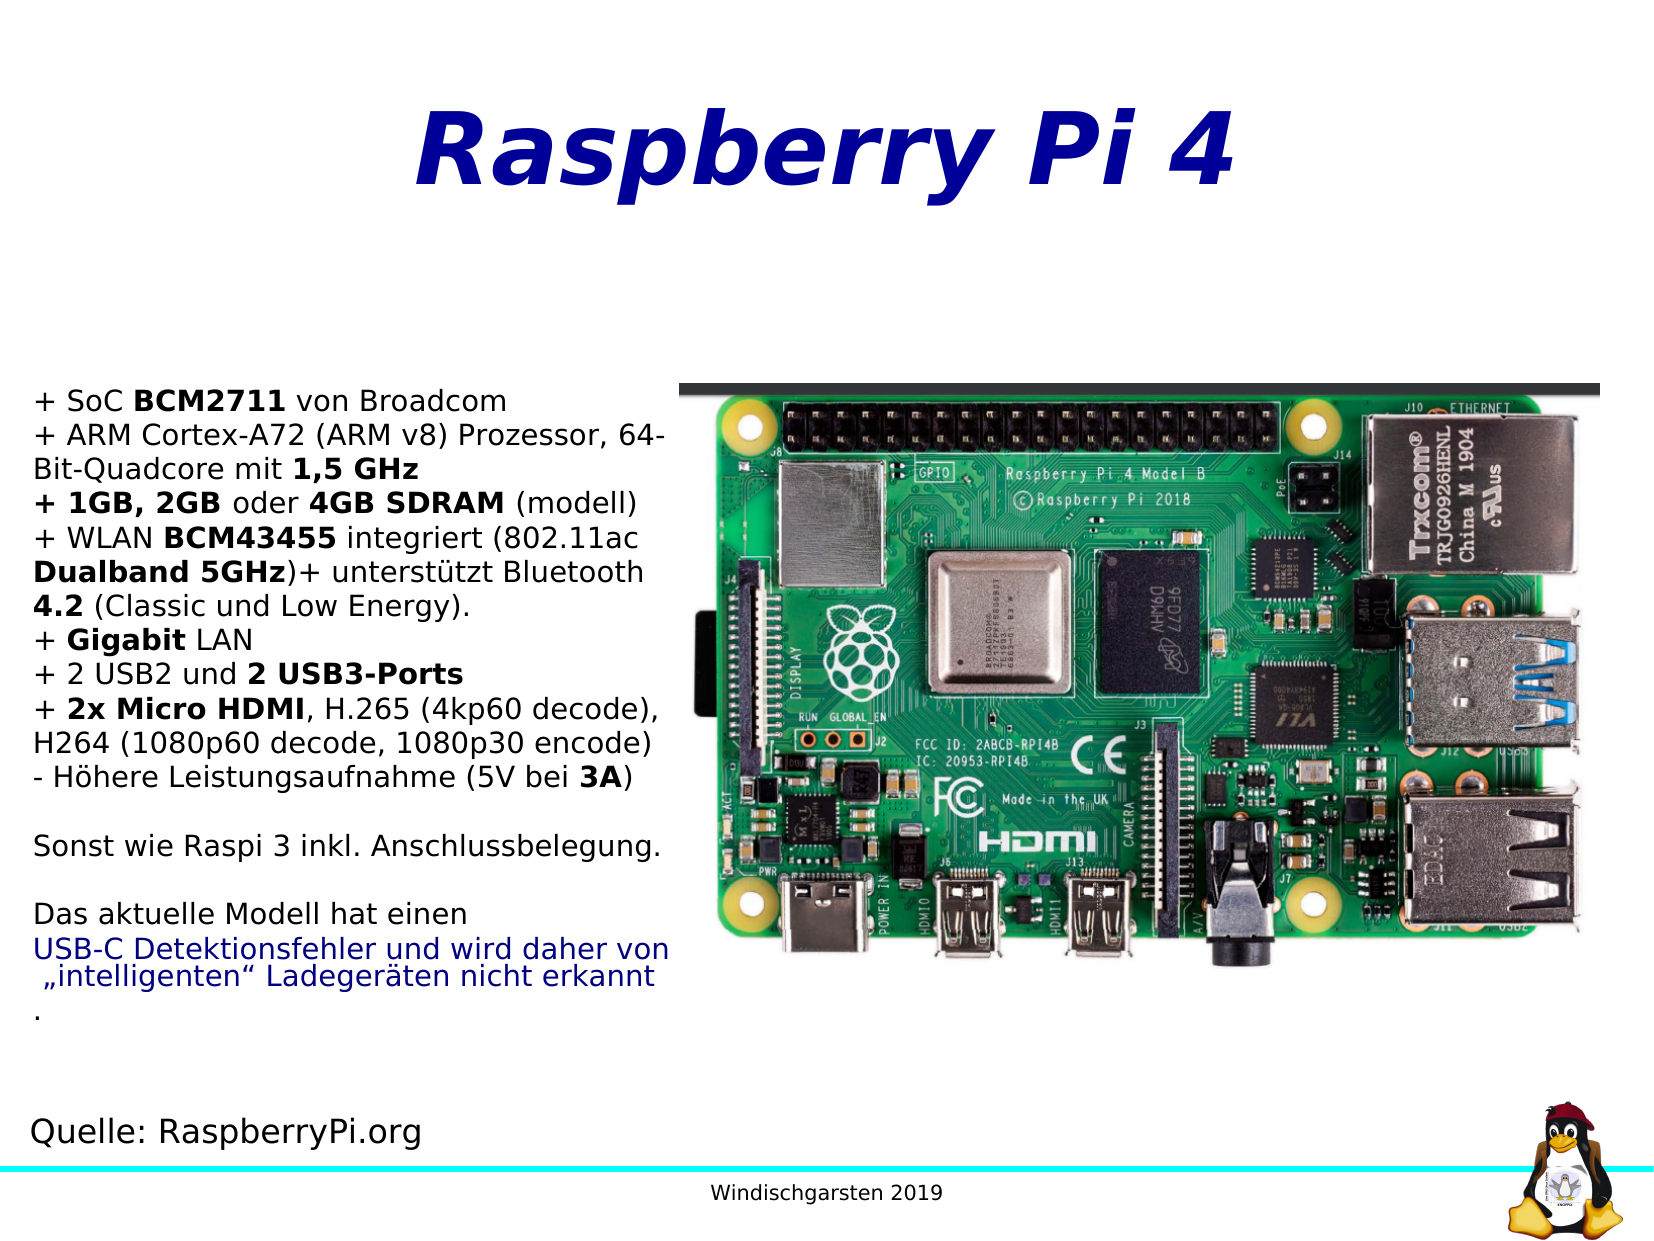

# Raspberry Pi 4
+ SoC BCM2711 von Broadcom
+ ARM Cortex-A72 (ARM v8) Prozessor, 64-Bit-Quadcore mit 1,5 GHz
+ 1GB, 2GB oder 4GB SDRAM (modell)
+ WLAN BCM43455 integriert (802.11ac Dualband 5GHz)+ unterstützt Bluetooth 4.2 (Classic und Low Energy).
+ Gigabit LAN
+ 2 USB2 und 2 USB3-Ports
+ 2x Micro HDMI, H.265 (4kp60 decode), H264 (1080p60 decode, 1080p30 encode)
- Höhere Leistungsaufnahme (5V bei 3A)
Sonst wie Raspi 3 inkl. Anschlussbelegung.
Das aktuelle Modell hat einen USB-C Detektionsfehler und wird daher von „intelligenten“ Ladegeräten nicht erkannt.
Quelle: RaspberryPi.org